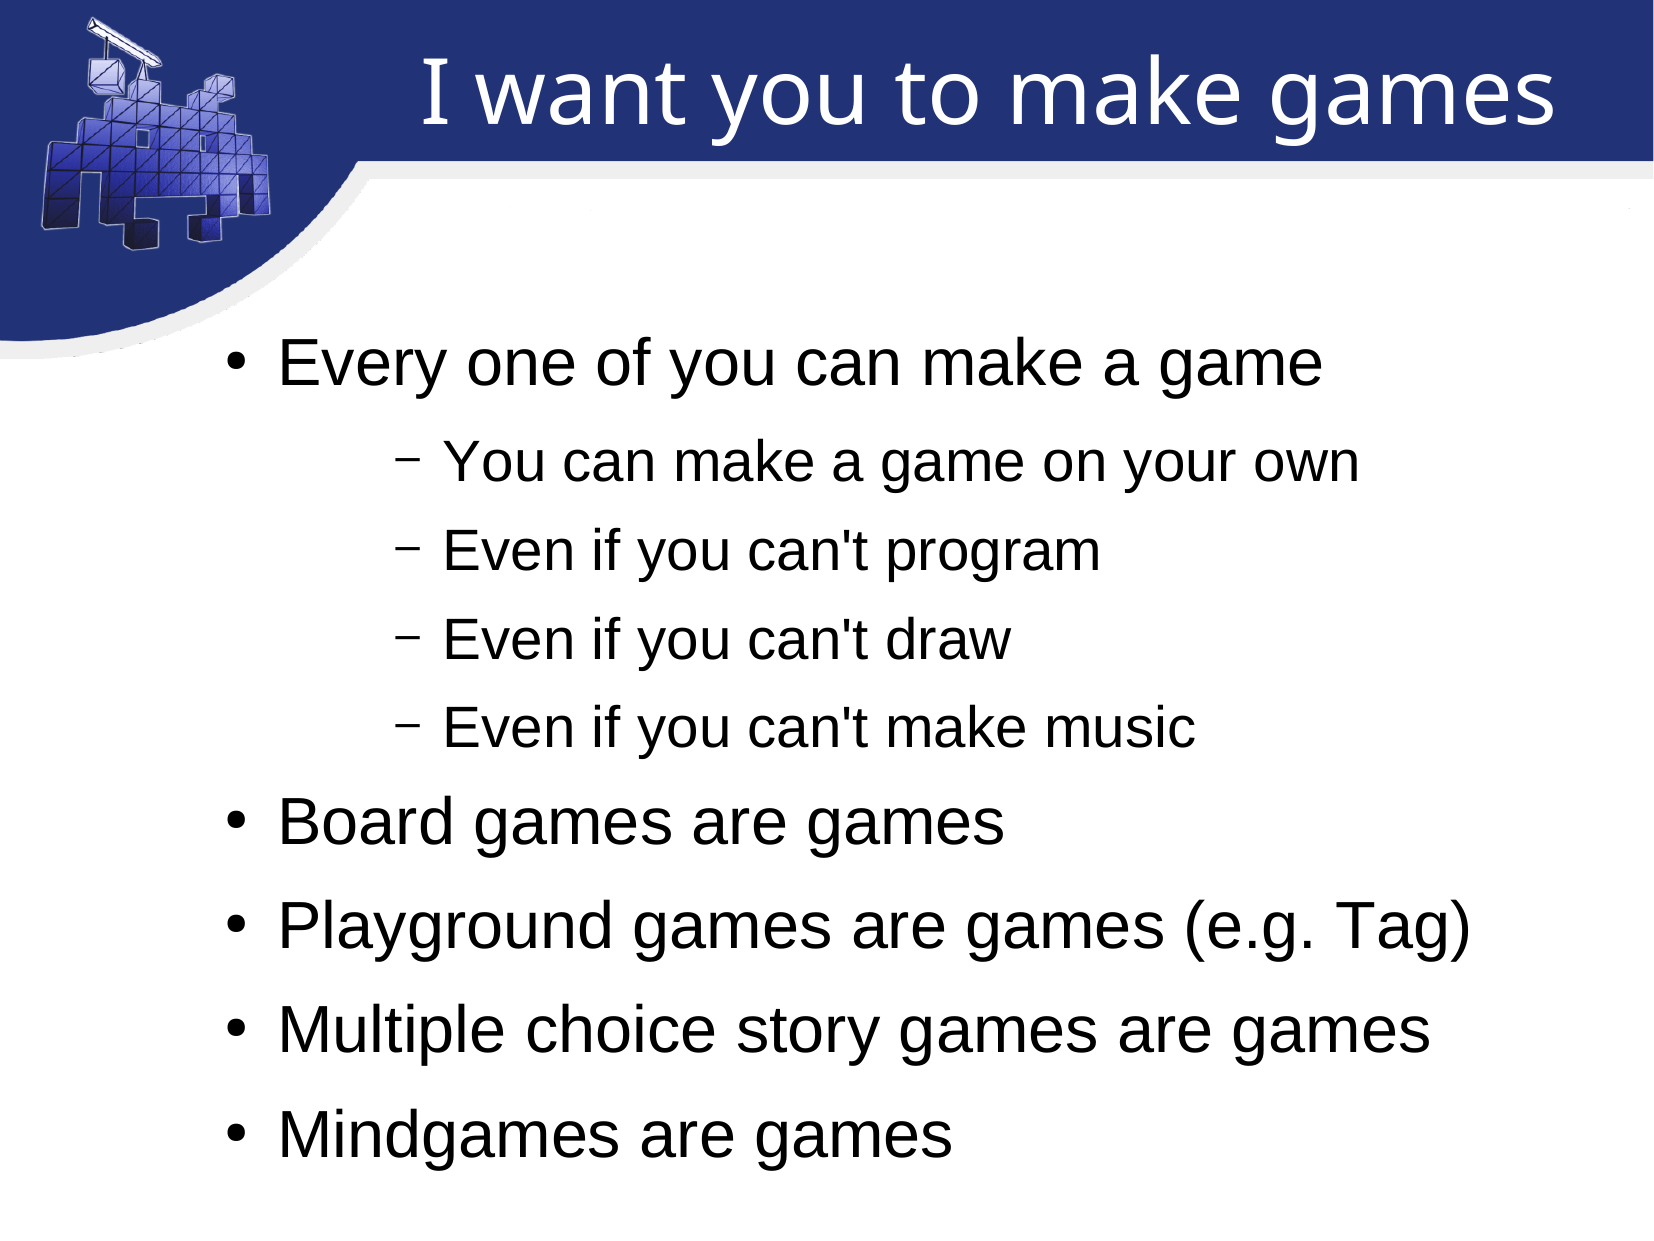

# I want you to make games
Every one of you can make a game
You can make a game on your own
Even if you can't program
Even if you can't draw
Even if you can't make music
Board games are games
Playground games are games (e.g. Tag)
Multiple choice story games are games
Mindgames are games